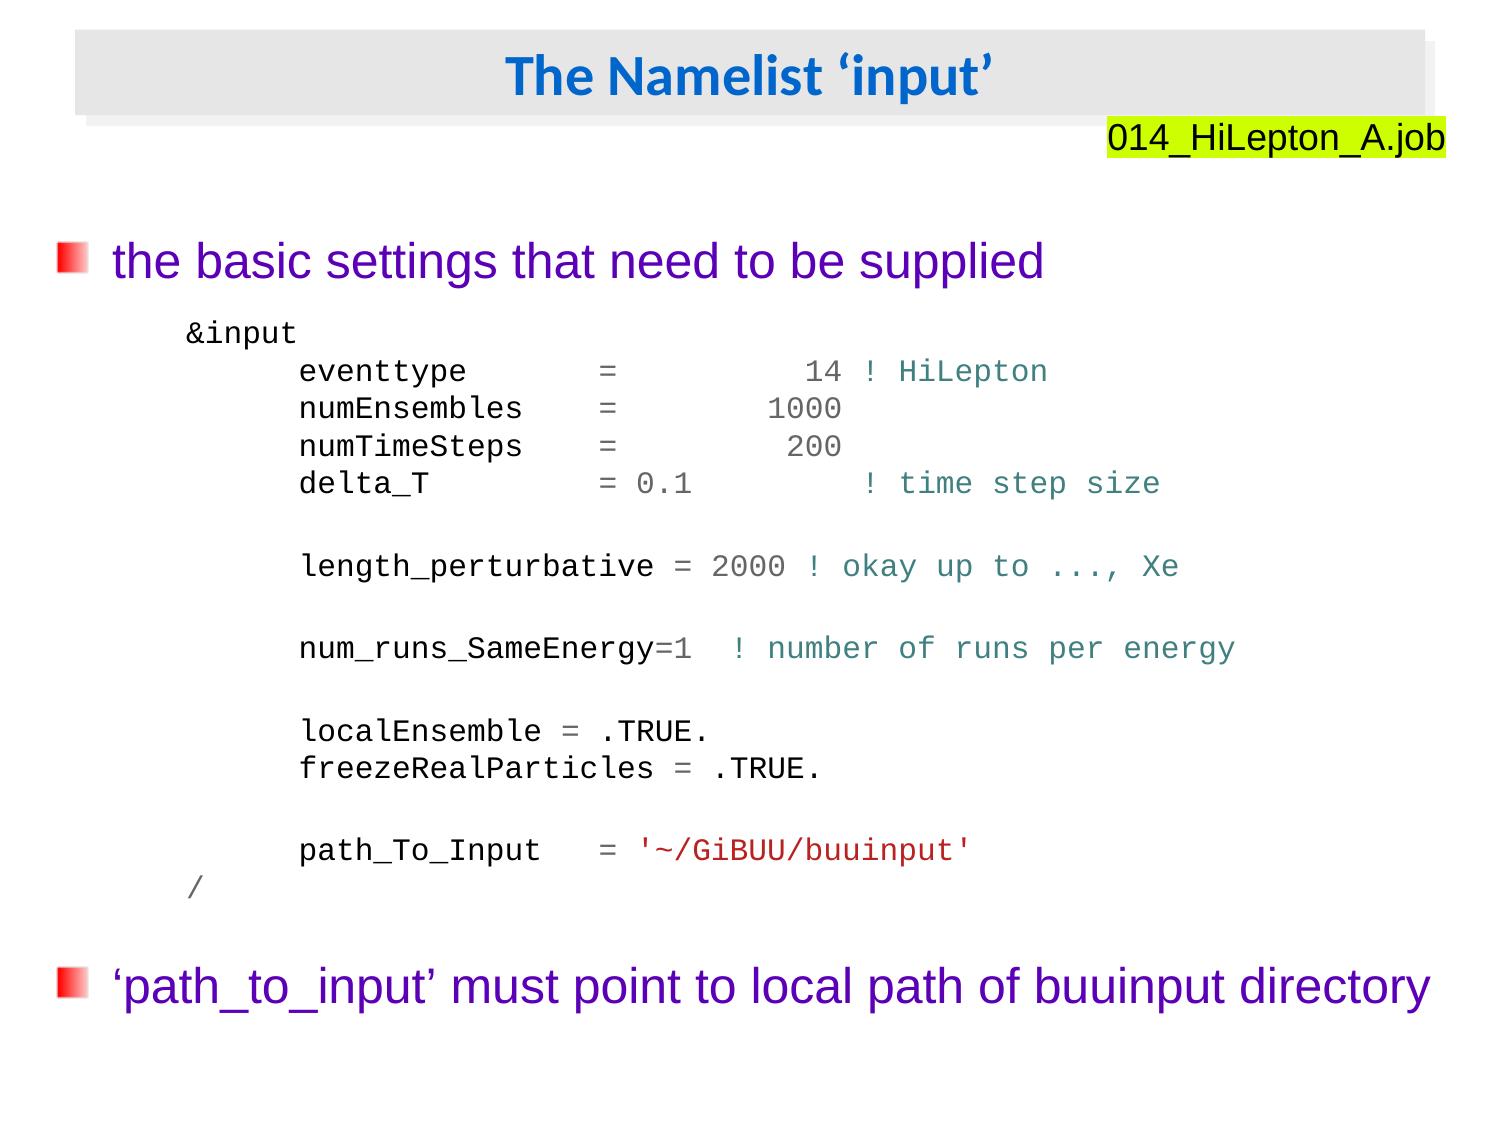

# The Namelist ‘input’
014_HiLepton_A.job
the basic settings that need to be supplied
‘path_to_input’ must point to local path of buuinput directory
&input
 eventtype = 14 ! HiLepton
 numEnsembles = 1000
 numTimeSteps = 200
 delta_T = 0.1 ! time step size
 length_perturbative = 2000 ! okay up to ..., Xe
 num_runs_SameEnergy=1 ! number of runs per energy
 localEnsemble = .TRUE.
 freezeRealParticles = .TRUE.
 path_To_Input = '~/GiBUU/buuinput'
/